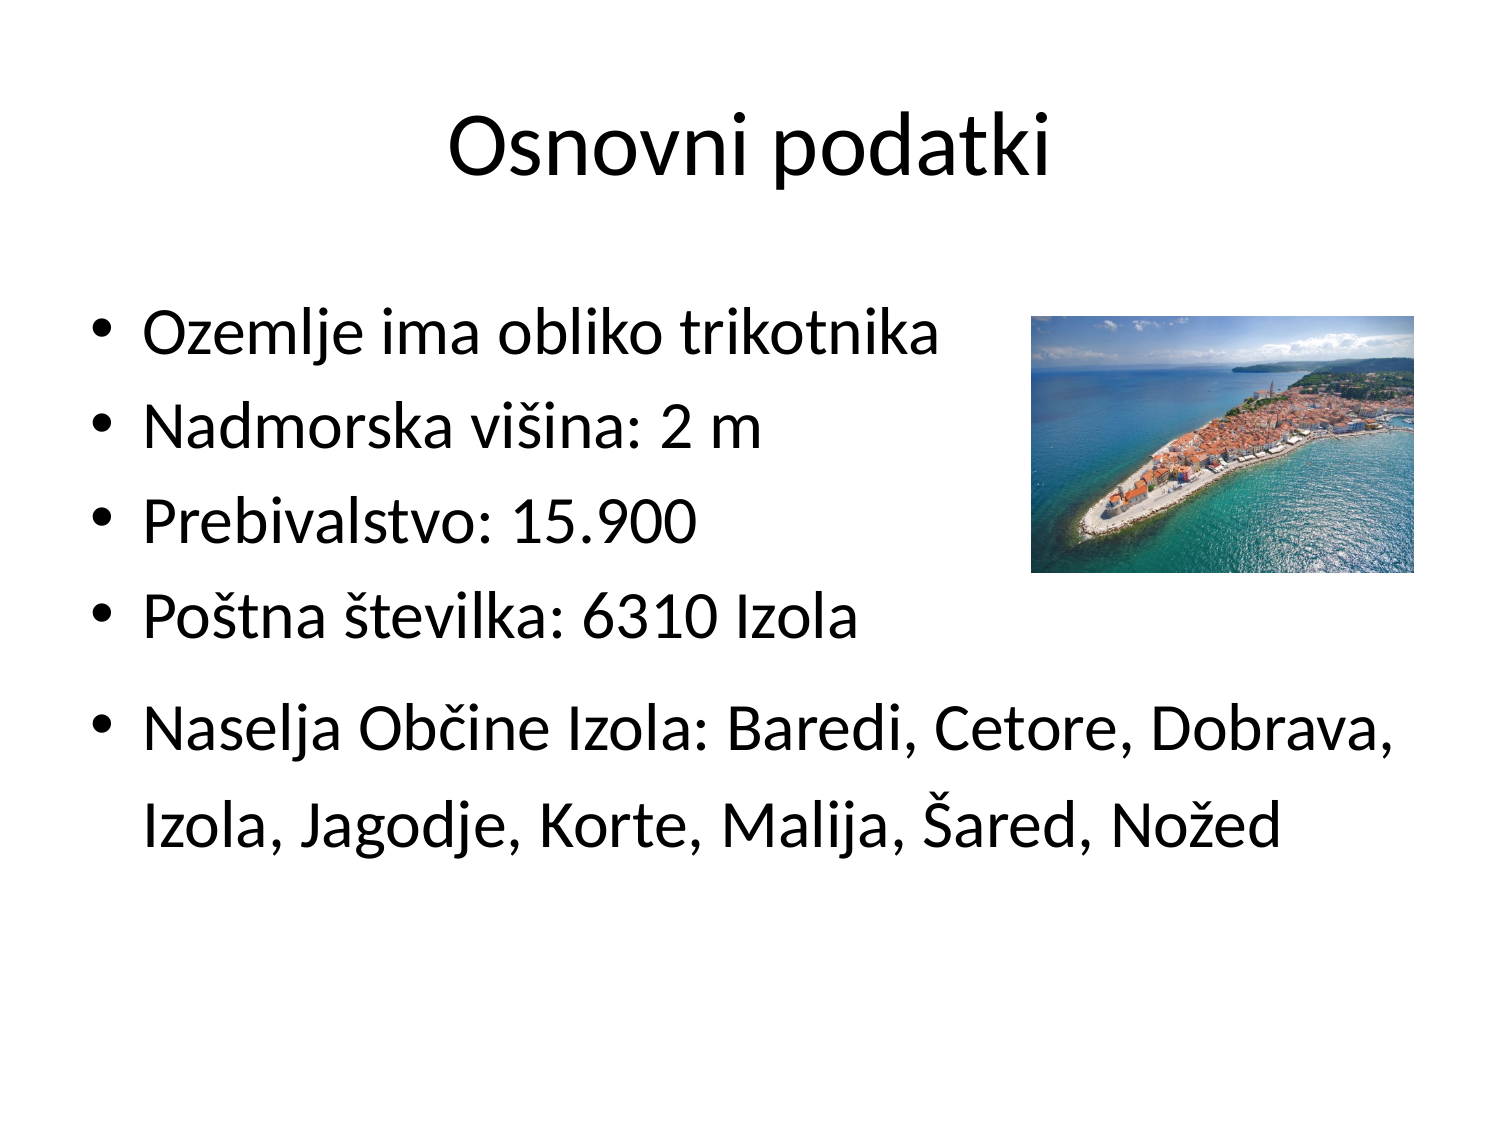

# Osnovni podatki
Ozemlje ima obliko trikotnika
Nadmorska višina: 2 m
Prebivalstvo: 15.900
Poštna številka: 6310 Izola
Naselja Občine Izola: Baredi, Cetore, Dobrava, Izola, Jagodje, Korte, Malija, Šared, Nožed